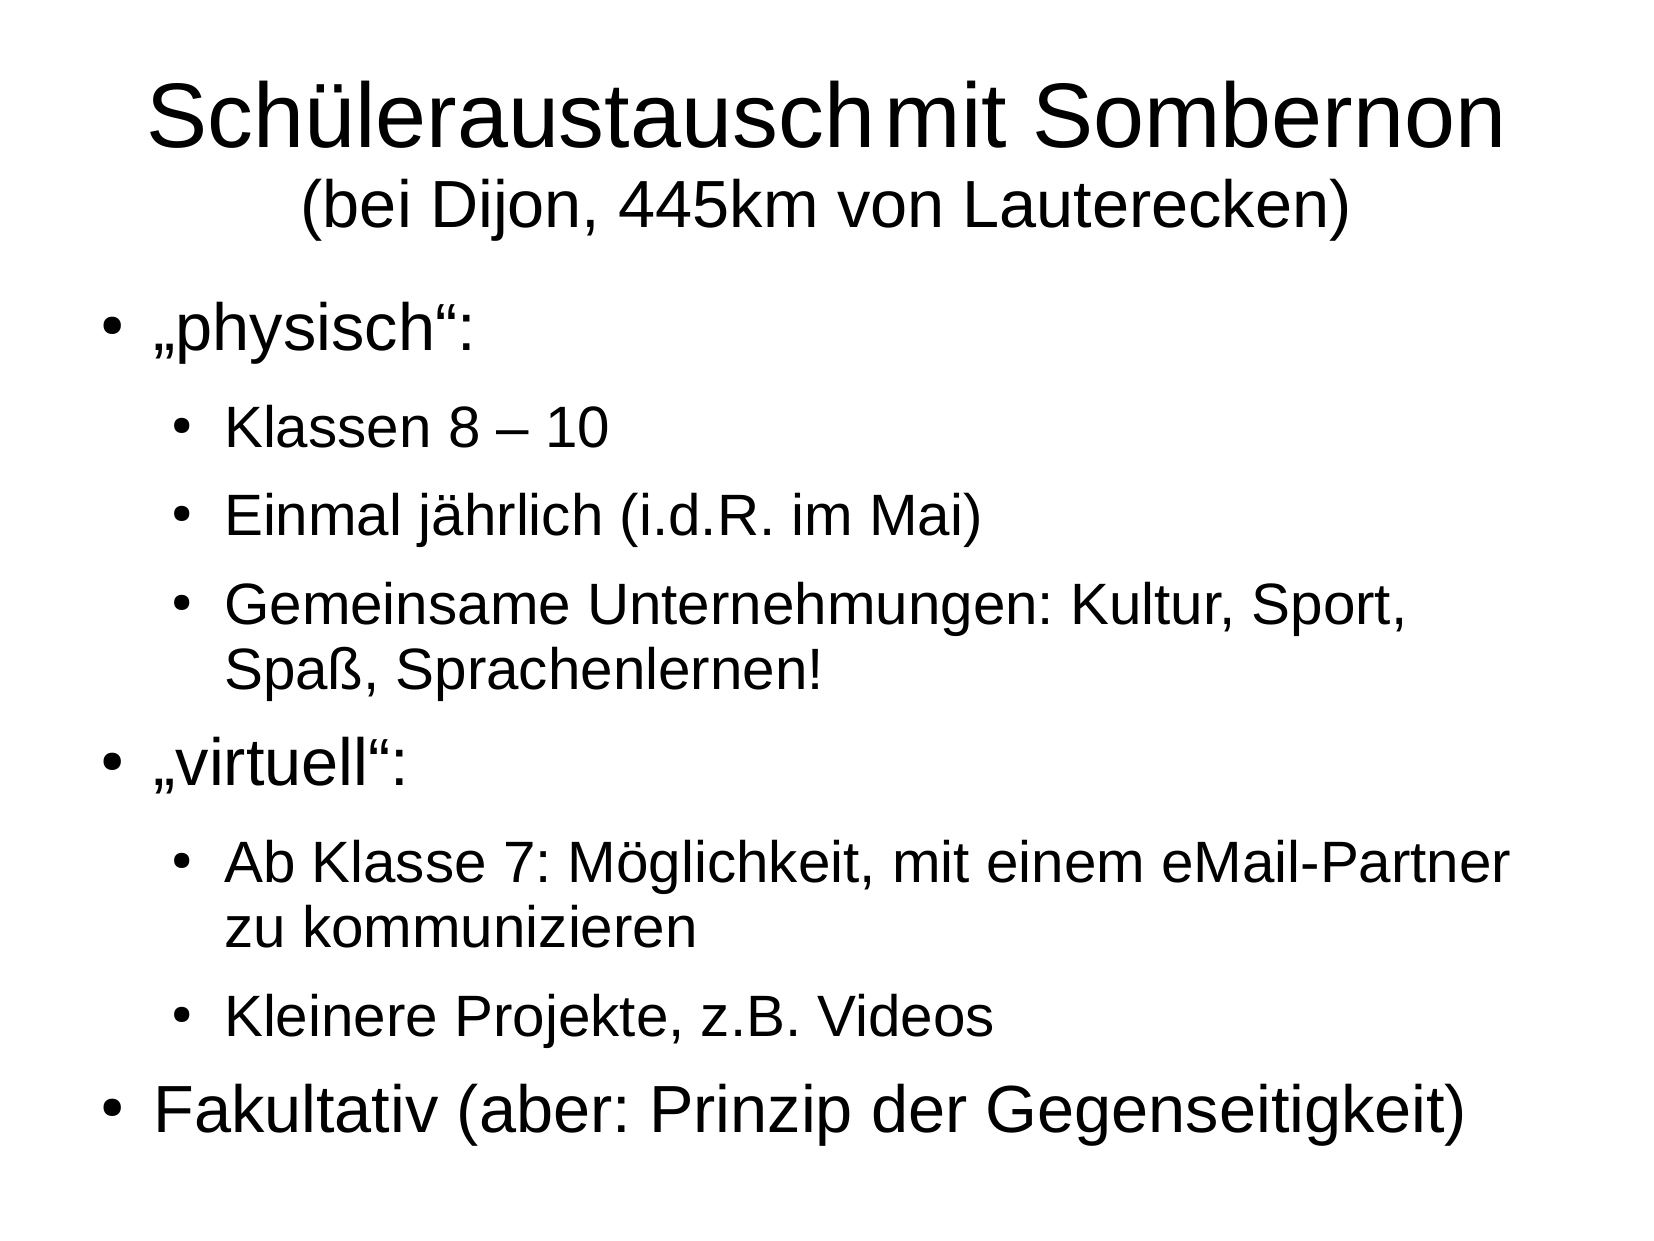

# Schüleraustausch	mit Sombernon (bei Dijon, 445km von Lauterecken)
„physisch“:
Klassen 8 – 10
Einmal jährlich (i.d.R. im Mai)
Gemeinsame Unternehmungen: Kultur, Sport, Spaß, Sprachenlernen!
„virtuell“:
Ab Klasse 7: Möglichkeit, mit einem eMail-Partner zu kommunizieren
Kleinere Projekte, z.B. Videos
Fakultativ (aber: Prinzip der Gegenseitigkeit)